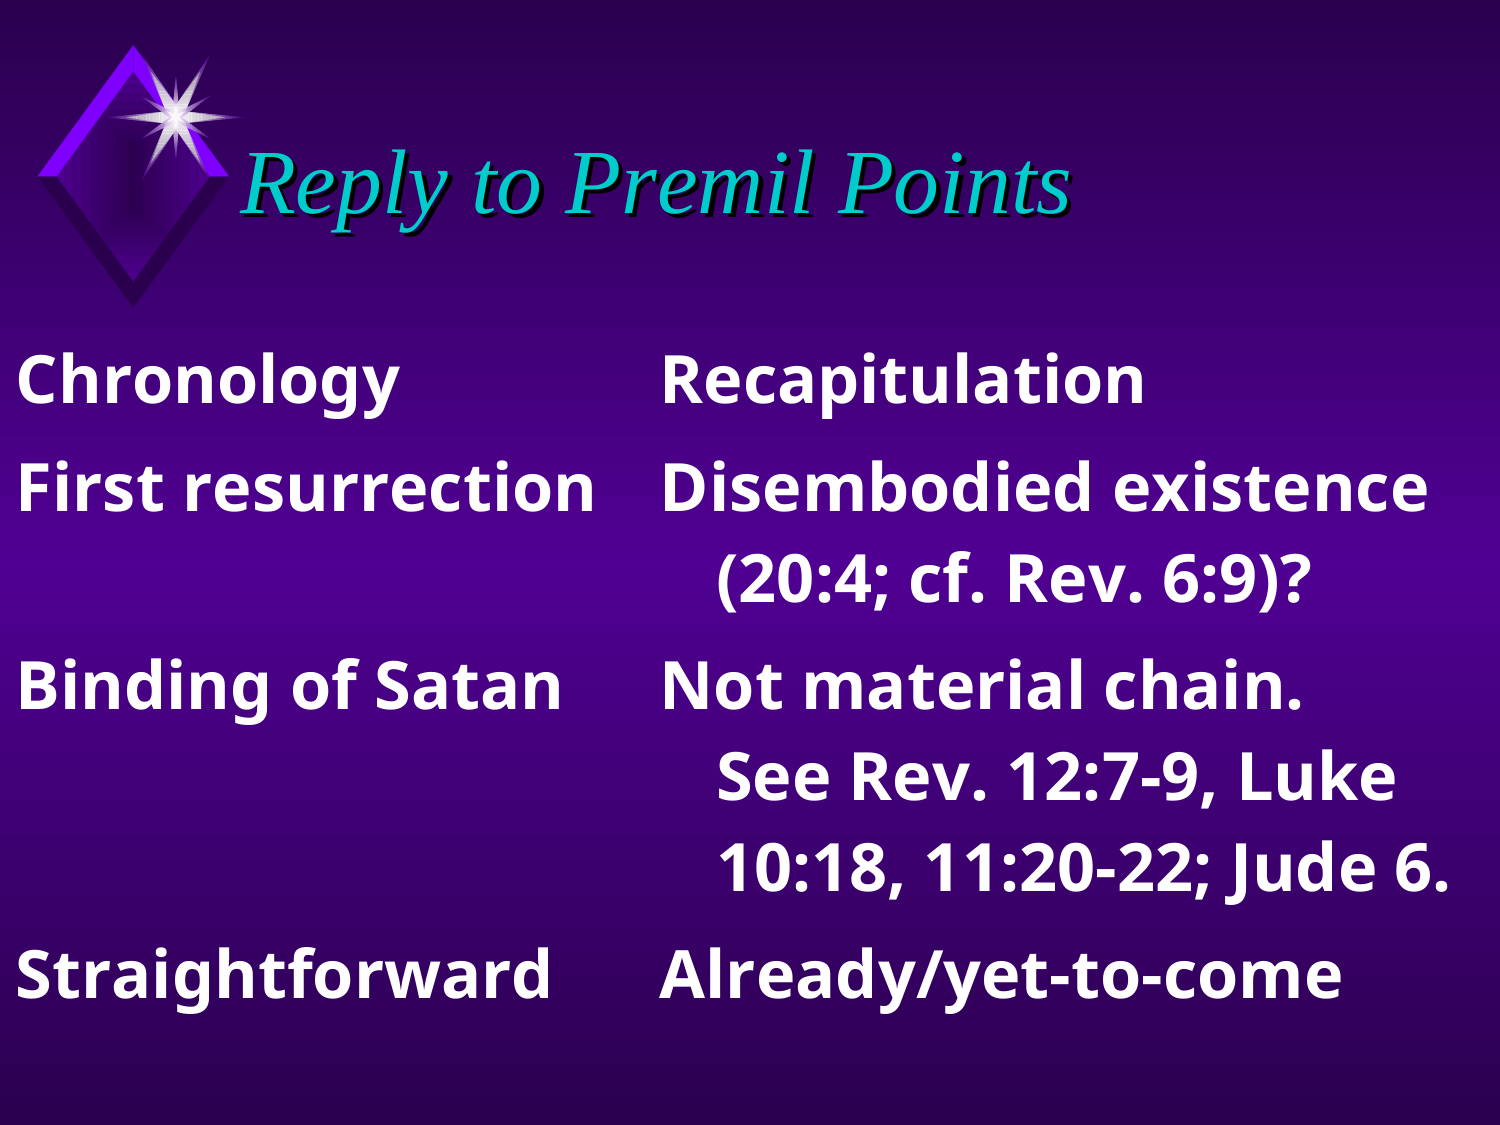

# Reply to Premil Points
Chronology
First resurrection
Binding of Satan
Straightforward
Recapitulation
Disembodied existence (20:4; cf. Rev. 6:9)?
Not material chain.
See Rev. 12:7-9, Luke 10:18, 11:20-22; Jude 6.
Already/yet-to-come